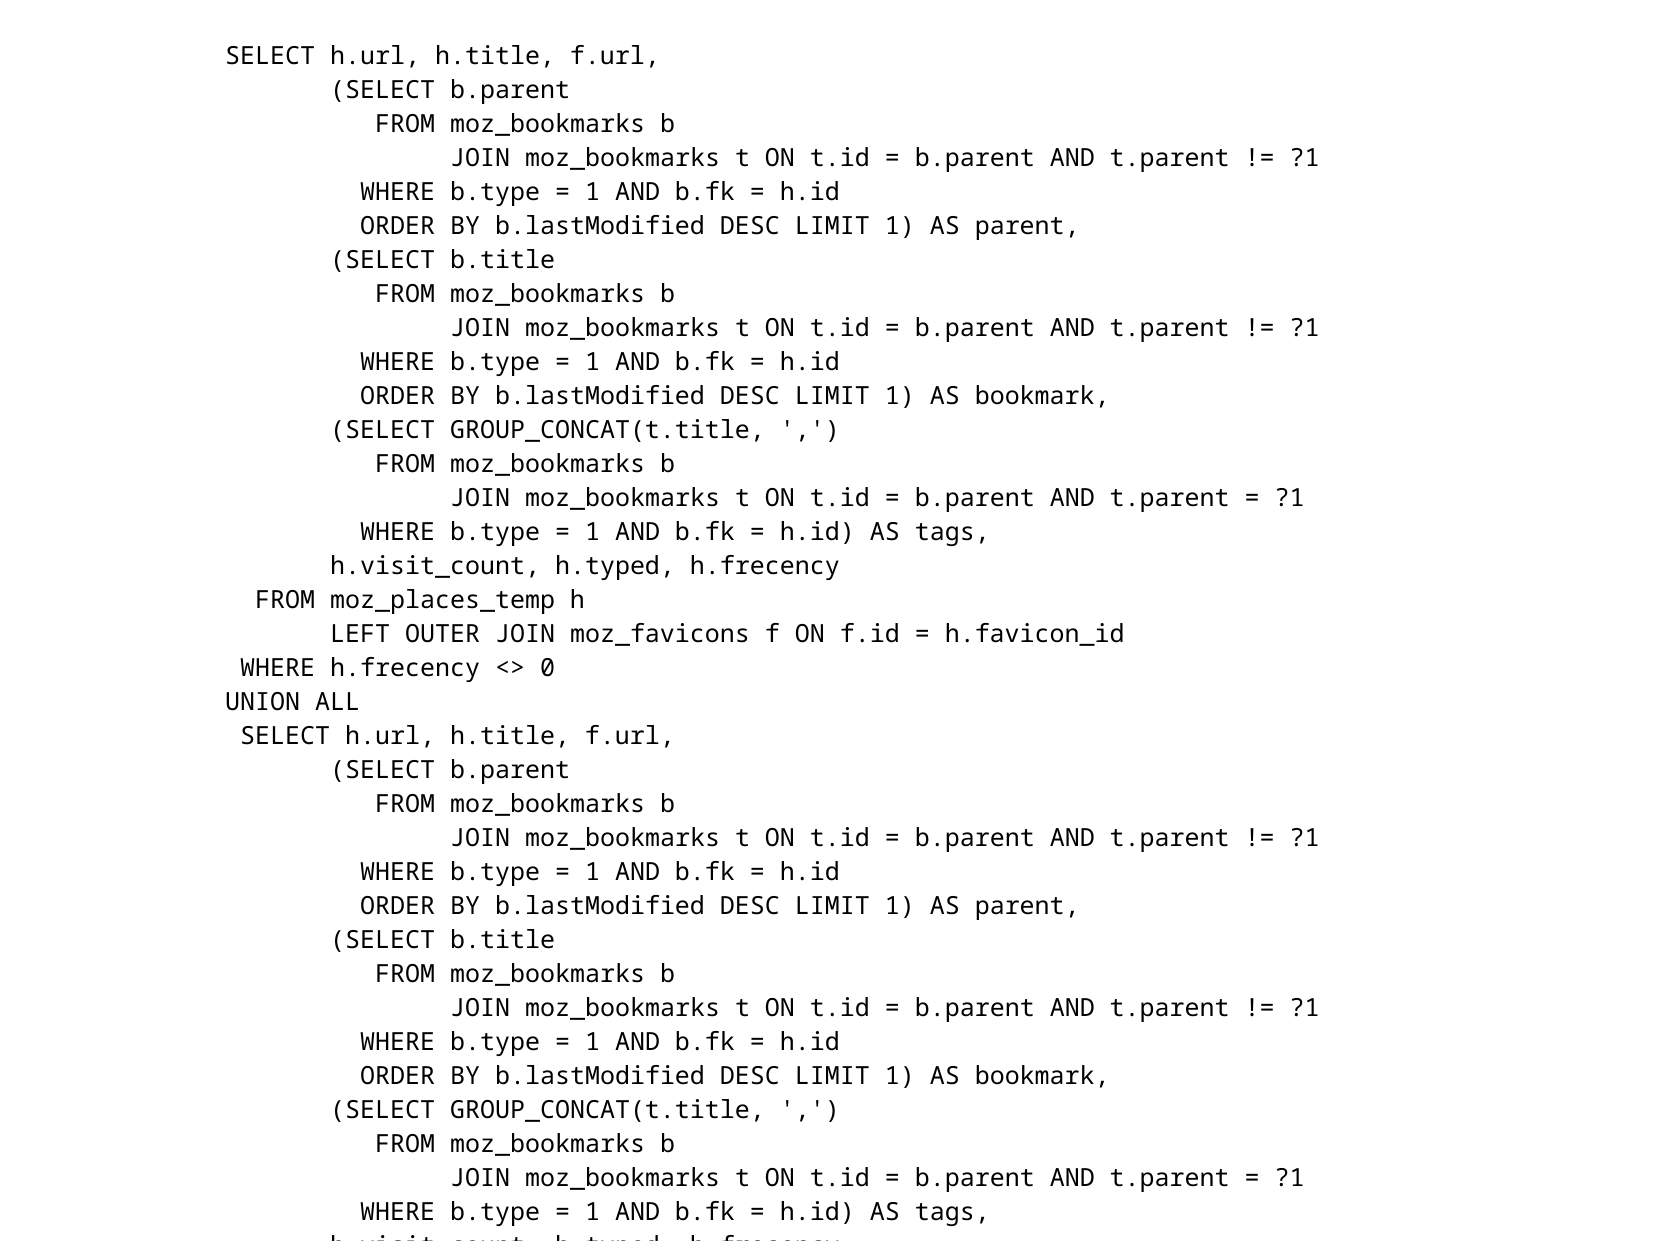

SELECT h.url, h.title, f.url,
 (SELECT b.parent
 FROM moz_bookmarks b
 JOIN moz_bookmarks t ON t.id = b.parent AND t.parent != ?1
 WHERE b.type = 1 AND b.fk = h.id
 ORDER BY b.lastModified DESC LIMIT 1) AS parent,
 (SELECT b.title
 FROM moz_bookmarks b
 JOIN moz_bookmarks t ON t.id = b.parent AND t.parent != ?1
 WHERE b.type = 1 AND b.fk = h.id
 ORDER BY b.lastModified DESC LIMIT 1) AS bookmark,
 (SELECT GROUP_CONCAT(t.title, ',')
 FROM moz_bookmarks b
 JOIN moz_bookmarks t ON t.id = b.parent AND t.parent = ?1
 WHERE b.type = 1 AND b.fk = h.id) AS tags,
 h.visit_count, h.typed, h.frecency
 FROM moz_places_temp h
 LEFT OUTER JOIN moz_favicons f ON f.id = h.favicon_id
 WHERE h.frecency <> 0
UNION ALL
 SELECT h.url, h.title, f.url,
 (SELECT b.parent
 FROM moz_bookmarks b
 JOIN moz_bookmarks t ON t.id = b.parent AND t.parent != ?1
 WHERE b.type = 1 AND b.fk = h.id
 ORDER BY b.lastModified DESC LIMIT 1) AS parent,
 (SELECT b.title
 FROM moz_bookmarks b
 JOIN moz_bookmarks t ON t.id = b.parent AND t.parent != ?1
 WHERE b.type = 1 AND b.fk = h.id
 ORDER BY b.lastModified DESC LIMIT 1) AS bookmark,
 (SELECT GROUP_CONCAT(t.title, ',')
 FROM moz_bookmarks b
 JOIN moz_bookmarks t ON t.id = b.parent AND t.parent = ?1
 WHERE b.type = 1 AND b.fk = h.id) AS tags,
 h.visit_count, h.typed, h.frecency
 FROM moz_places h
 LEFT OUTER JOIN moz_favicons f ON f.id = h.favicon_id
 WHERE h.id NOT IN (SELECT id FROM moz_places_temp)
 AND h.frecency <> 0
ORDER BY 9 DESC